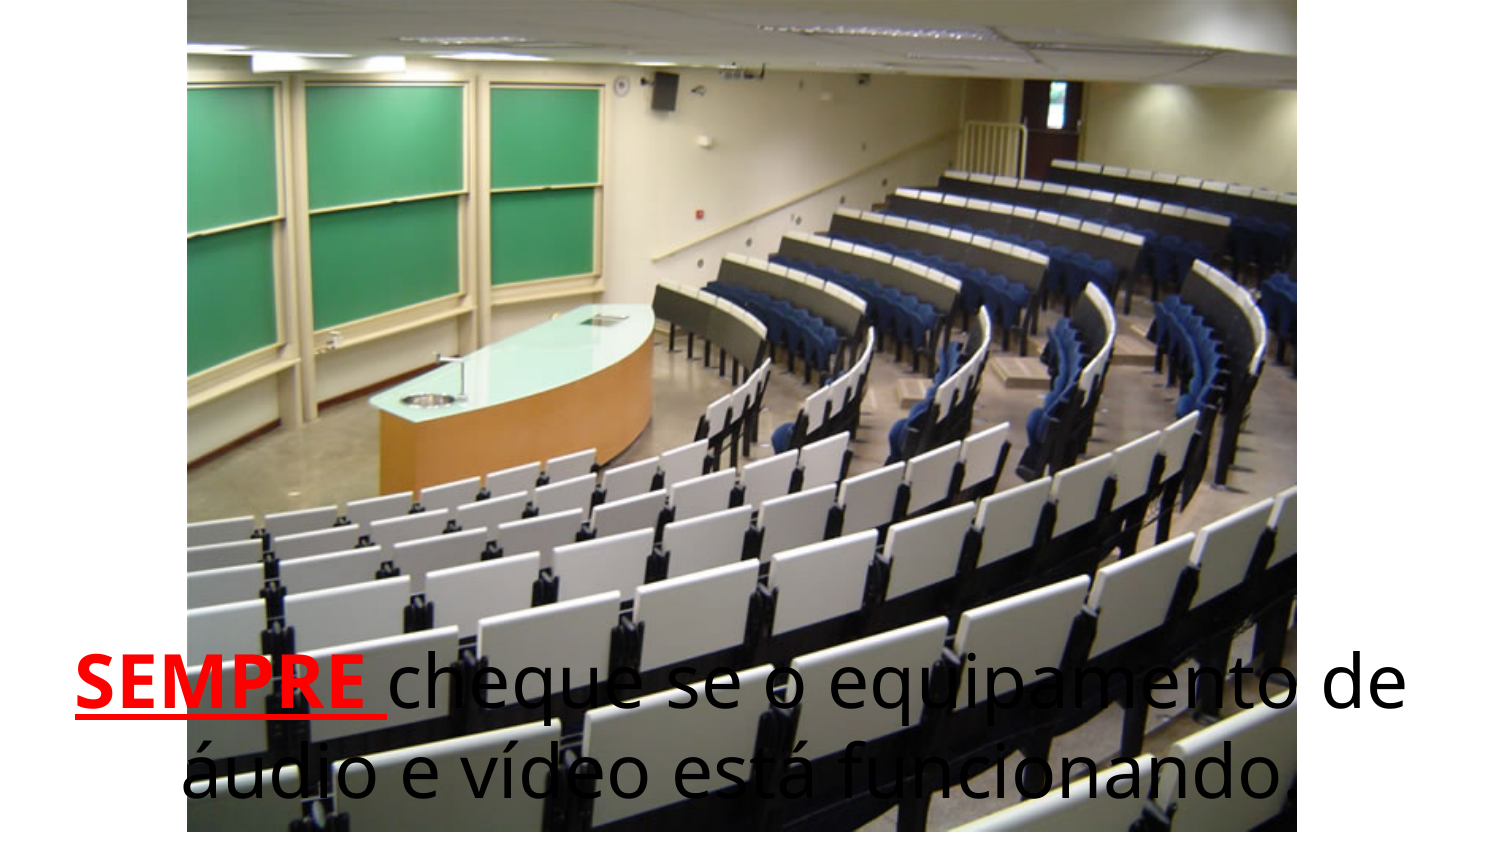

# SEMPRE cheque se o equipamento de áudio e vídeo está funcionando.